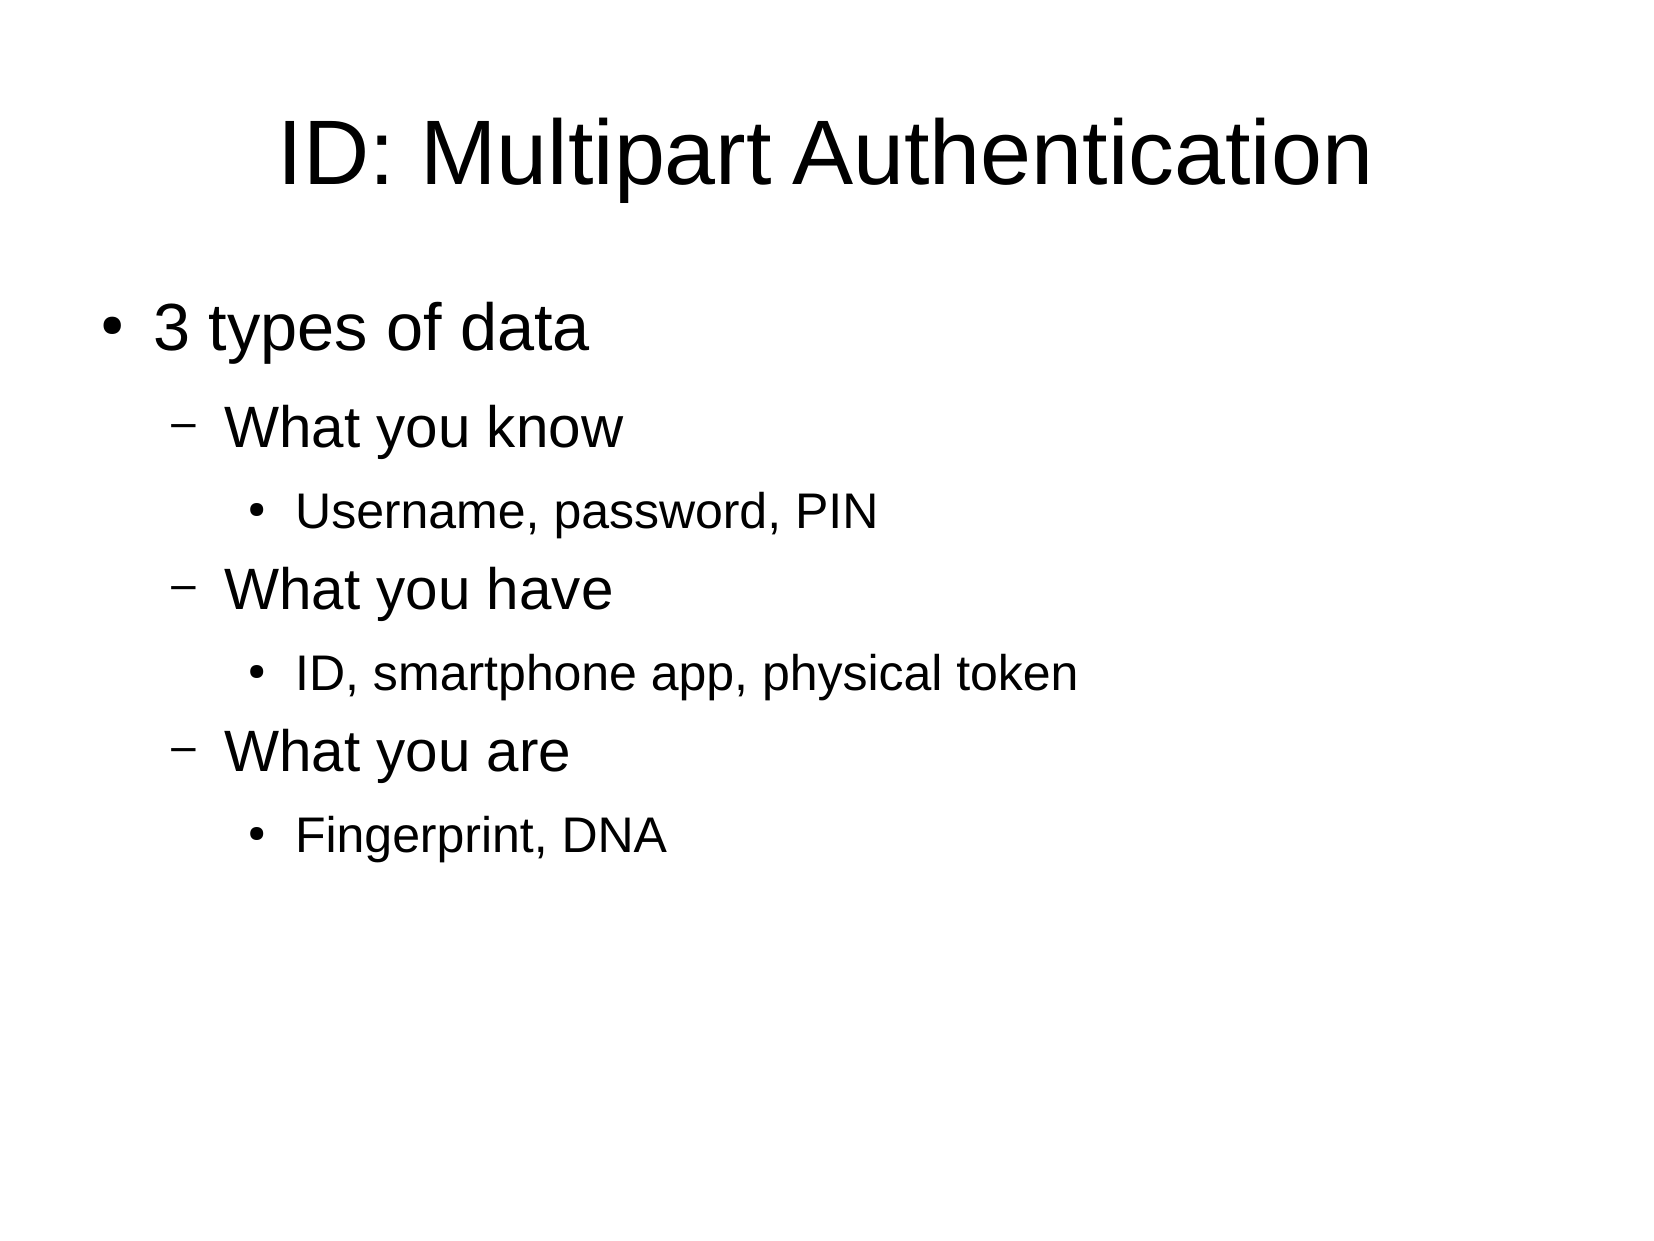

# ID: Multipart Authentication
3 types of data
What you know
Username, password, PIN
What you have
ID, smartphone app, physical token
What you are
Fingerprint, DNA